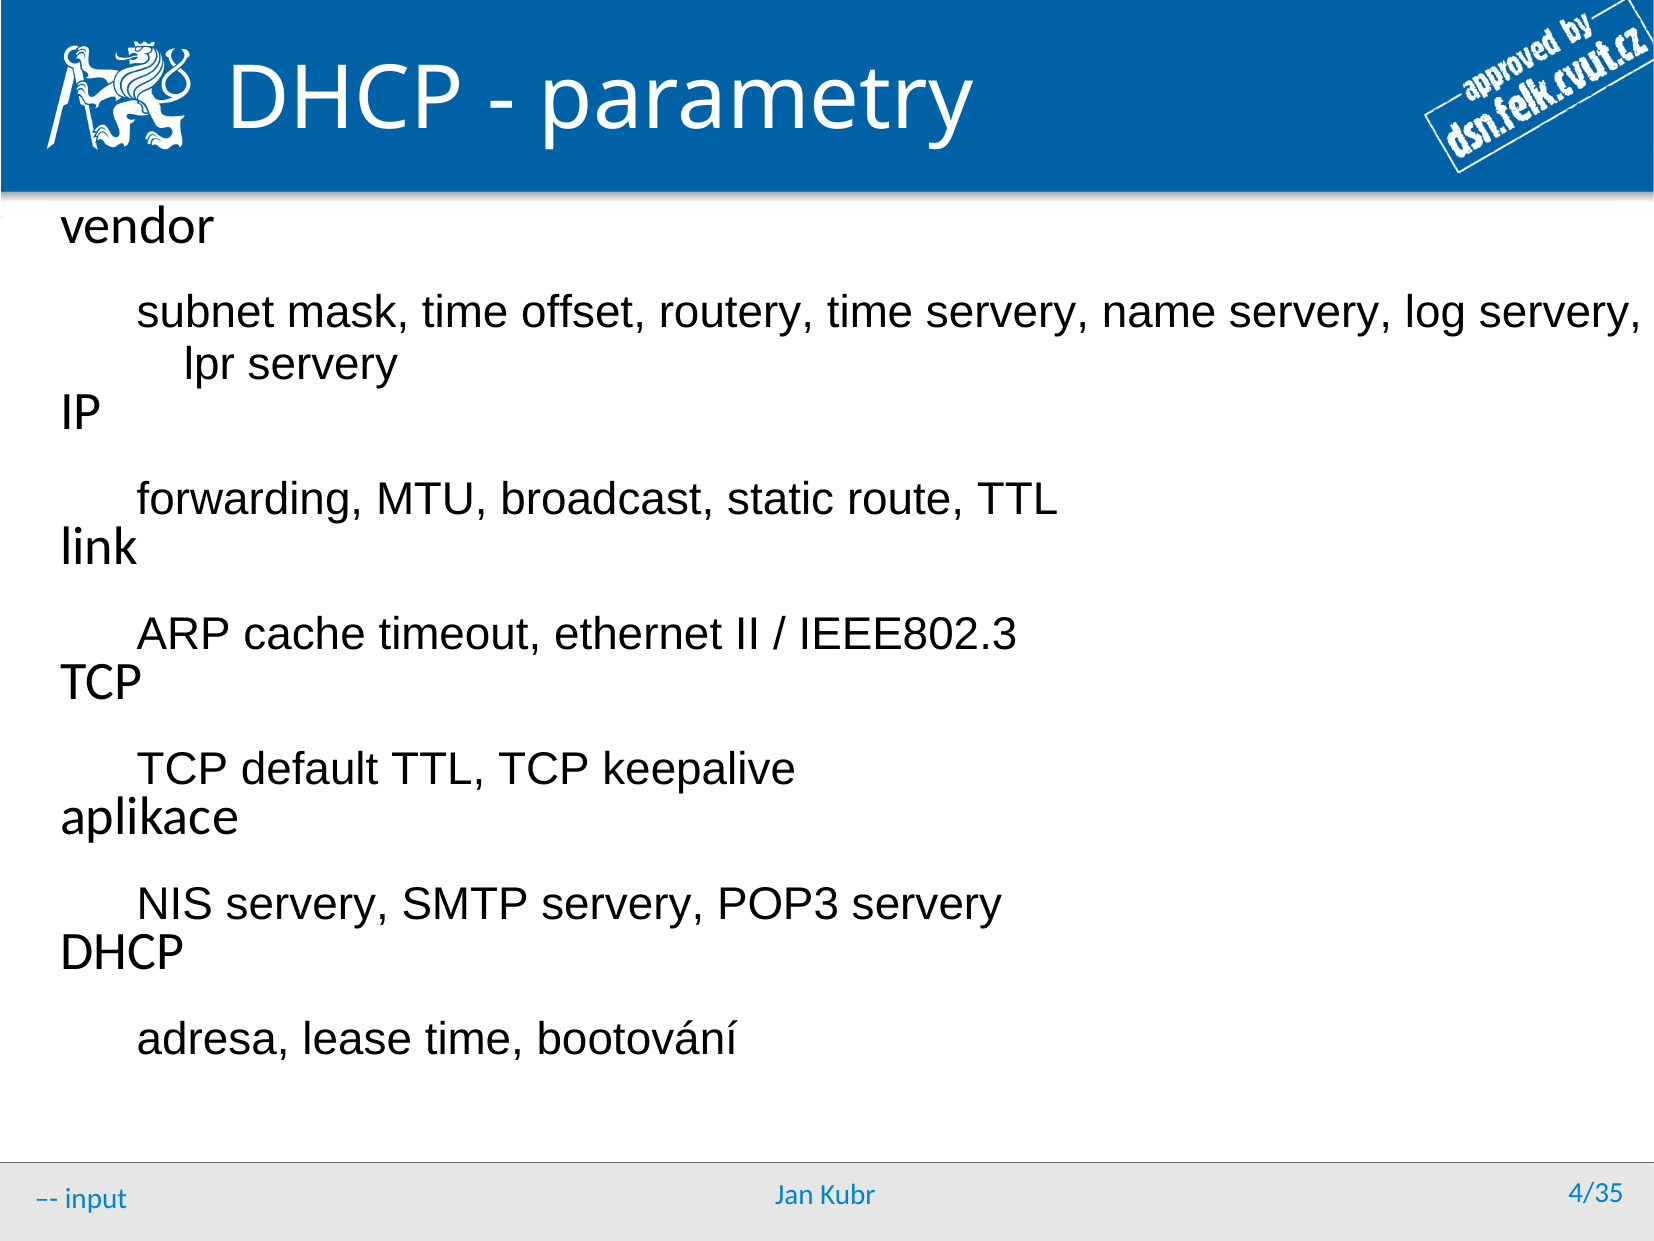

# DHCP - parametry
vendor
subnet mask, time offset, routery, time servery, name servery, log servery, lpr servery
IP
forwarding, MTU, broadcast, static route, TTL
link
ARP cache timeout, ethernet II / IEEE802.3
TCP
TCP default TTL, TCP keepalive
aplikace
NIS servery, SMTP servery, POP3 servery
DHCP
adresa, lease time, bootování
4
Jan Kubr
02/2006